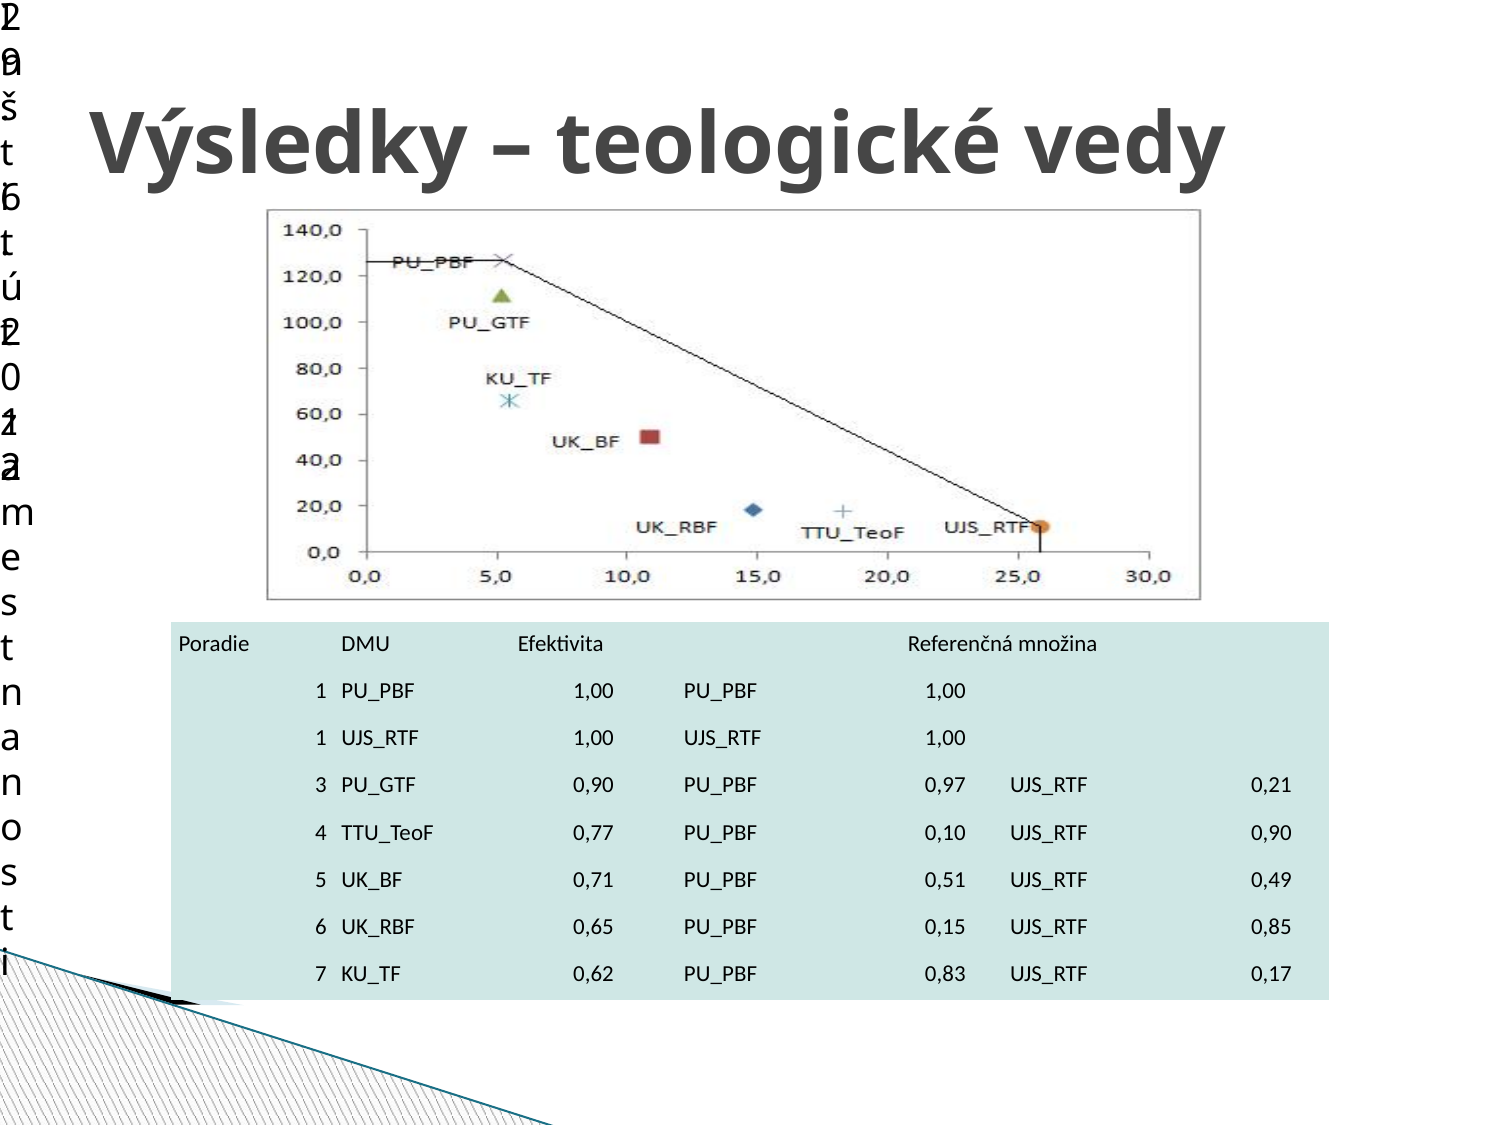

29. 6. 2012
Inštitút zamestnanosti
# Výsledky – teologické vedy
| Poradie | DMU | Efektivita | Referenčná množina | | | |
| --- | --- | --- | --- | --- | --- | --- |
| 1 | PU\_PBF | 1,00 | PU\_PBF | 1,00 | | |
| 1 | UJS\_RTF | 1,00 | UJS\_RTF | 1,00 | | |
| 3 | PU\_GTF | 0,90 | PU\_PBF | 0,97 | UJS\_RTF | 0,21 |
| 4 | TTU\_TeoF | 0,77 | PU\_PBF | 0,10 | UJS\_RTF | 0,90 |
| 5 | UK\_BF | 0,71 | PU\_PBF | 0,51 | UJS\_RTF | 0,49 |
| 6 | UK\_RBF | 0,65 | PU\_PBF | 0,15 | UJS\_RTF | 0,85 |
| 7 | KU\_TF | 0,62 | PU\_PBF | 0,83 | UJS\_RTF | 0,17 |